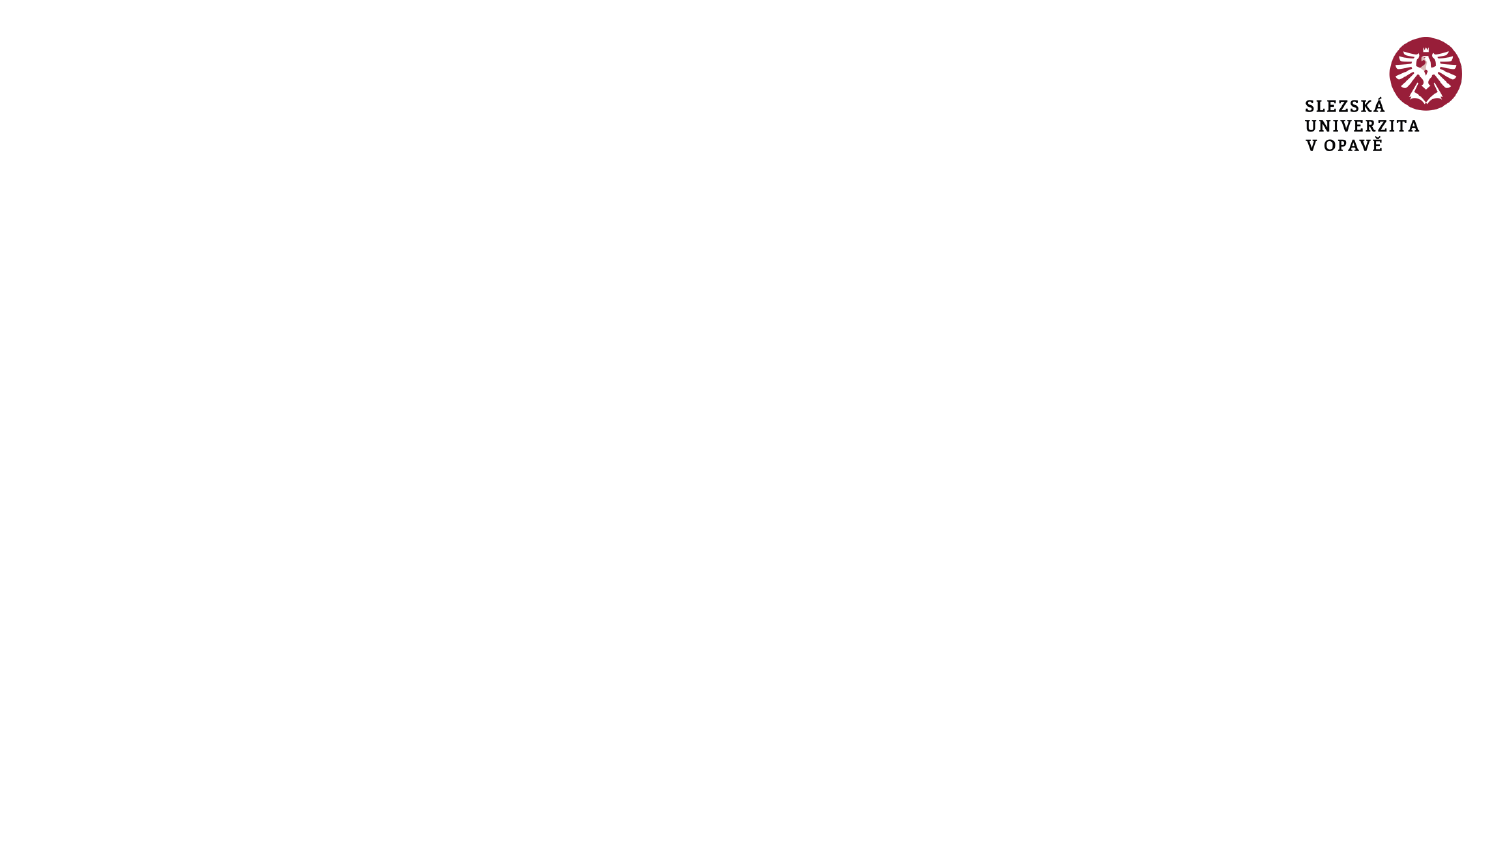

Blok B
Pracovní právo
Pracovní právo je právním odvětvím, které upravuje vztahy mezi zaměstnavatelem a zaměstnancem při výkonu práce a související vztahy.